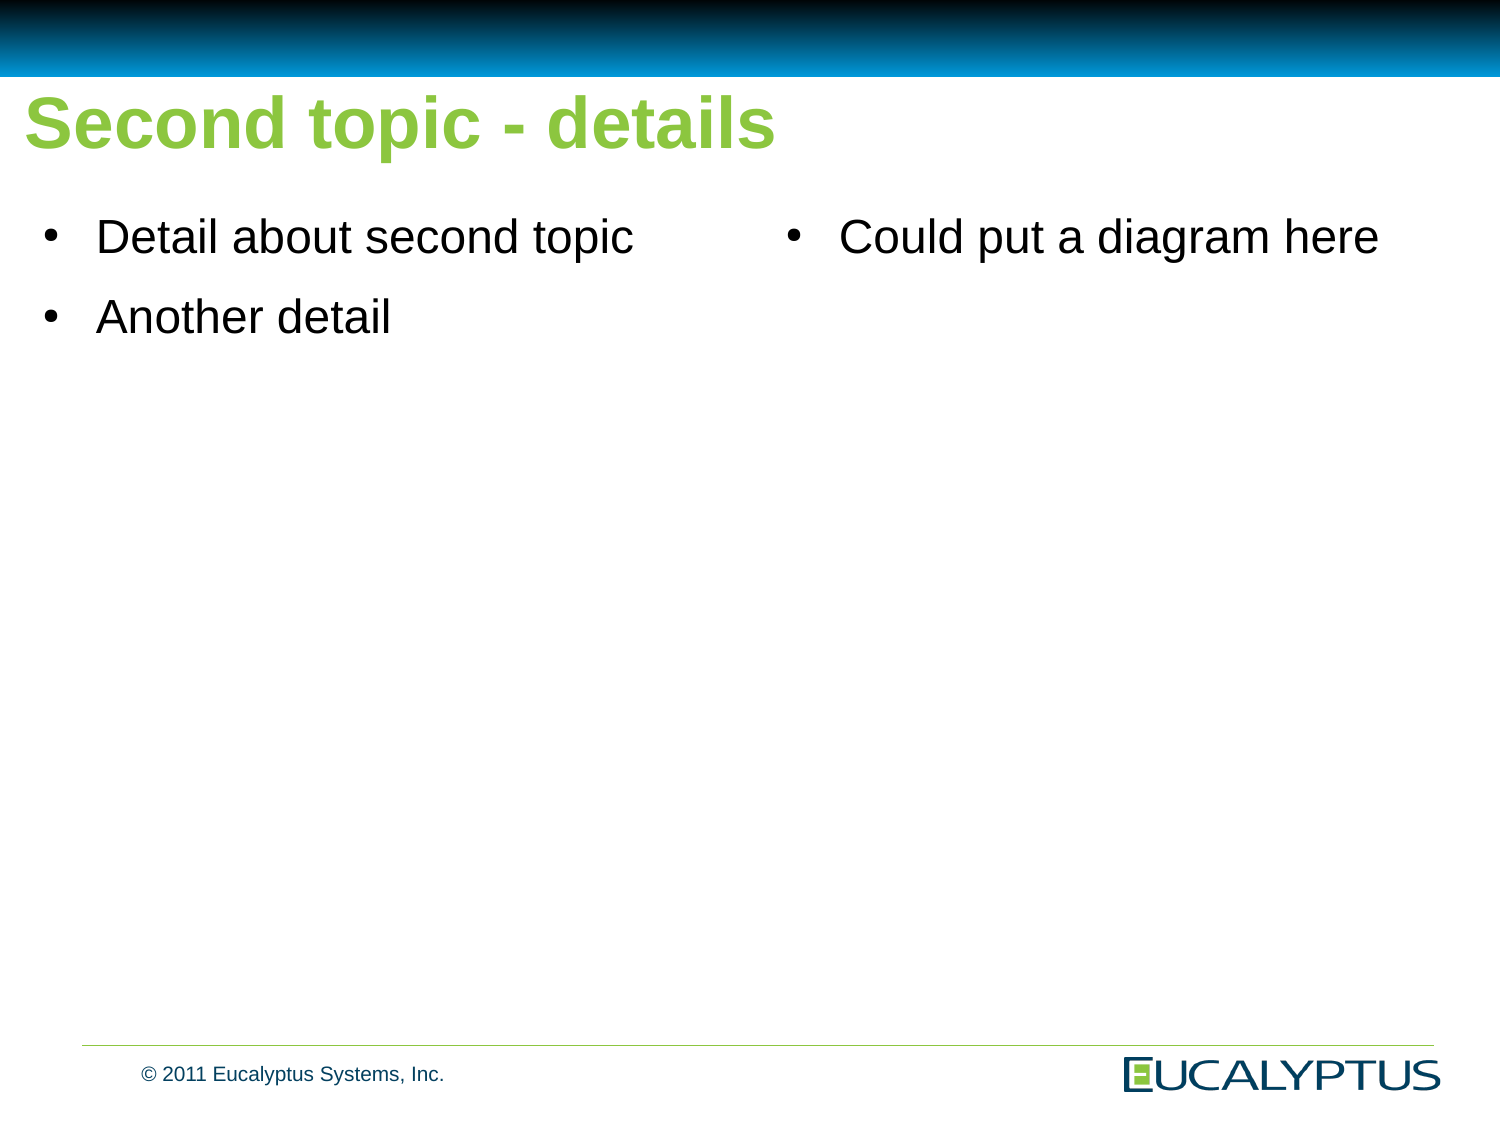

# Second topic - details
Detail about second topic
Another detail
Could put a diagram here